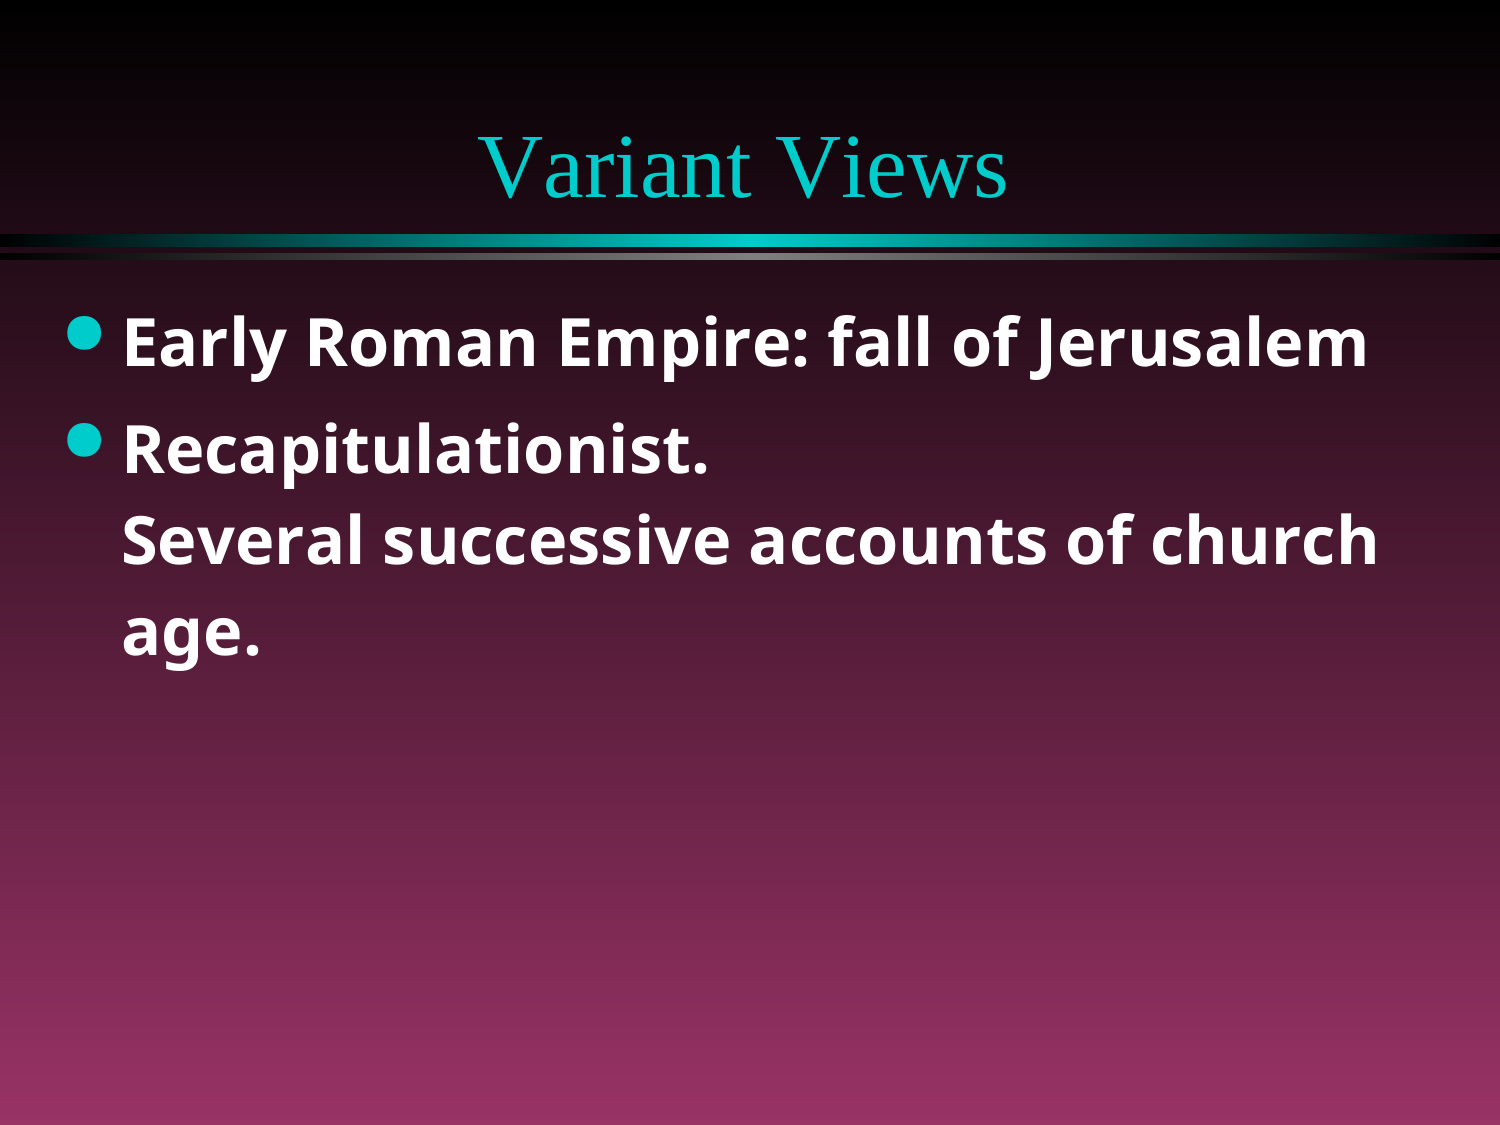

# Variant Views
Early Roman Empire: fall of Jerusalem
Recapitulationist.
Several successive accounts of church age.